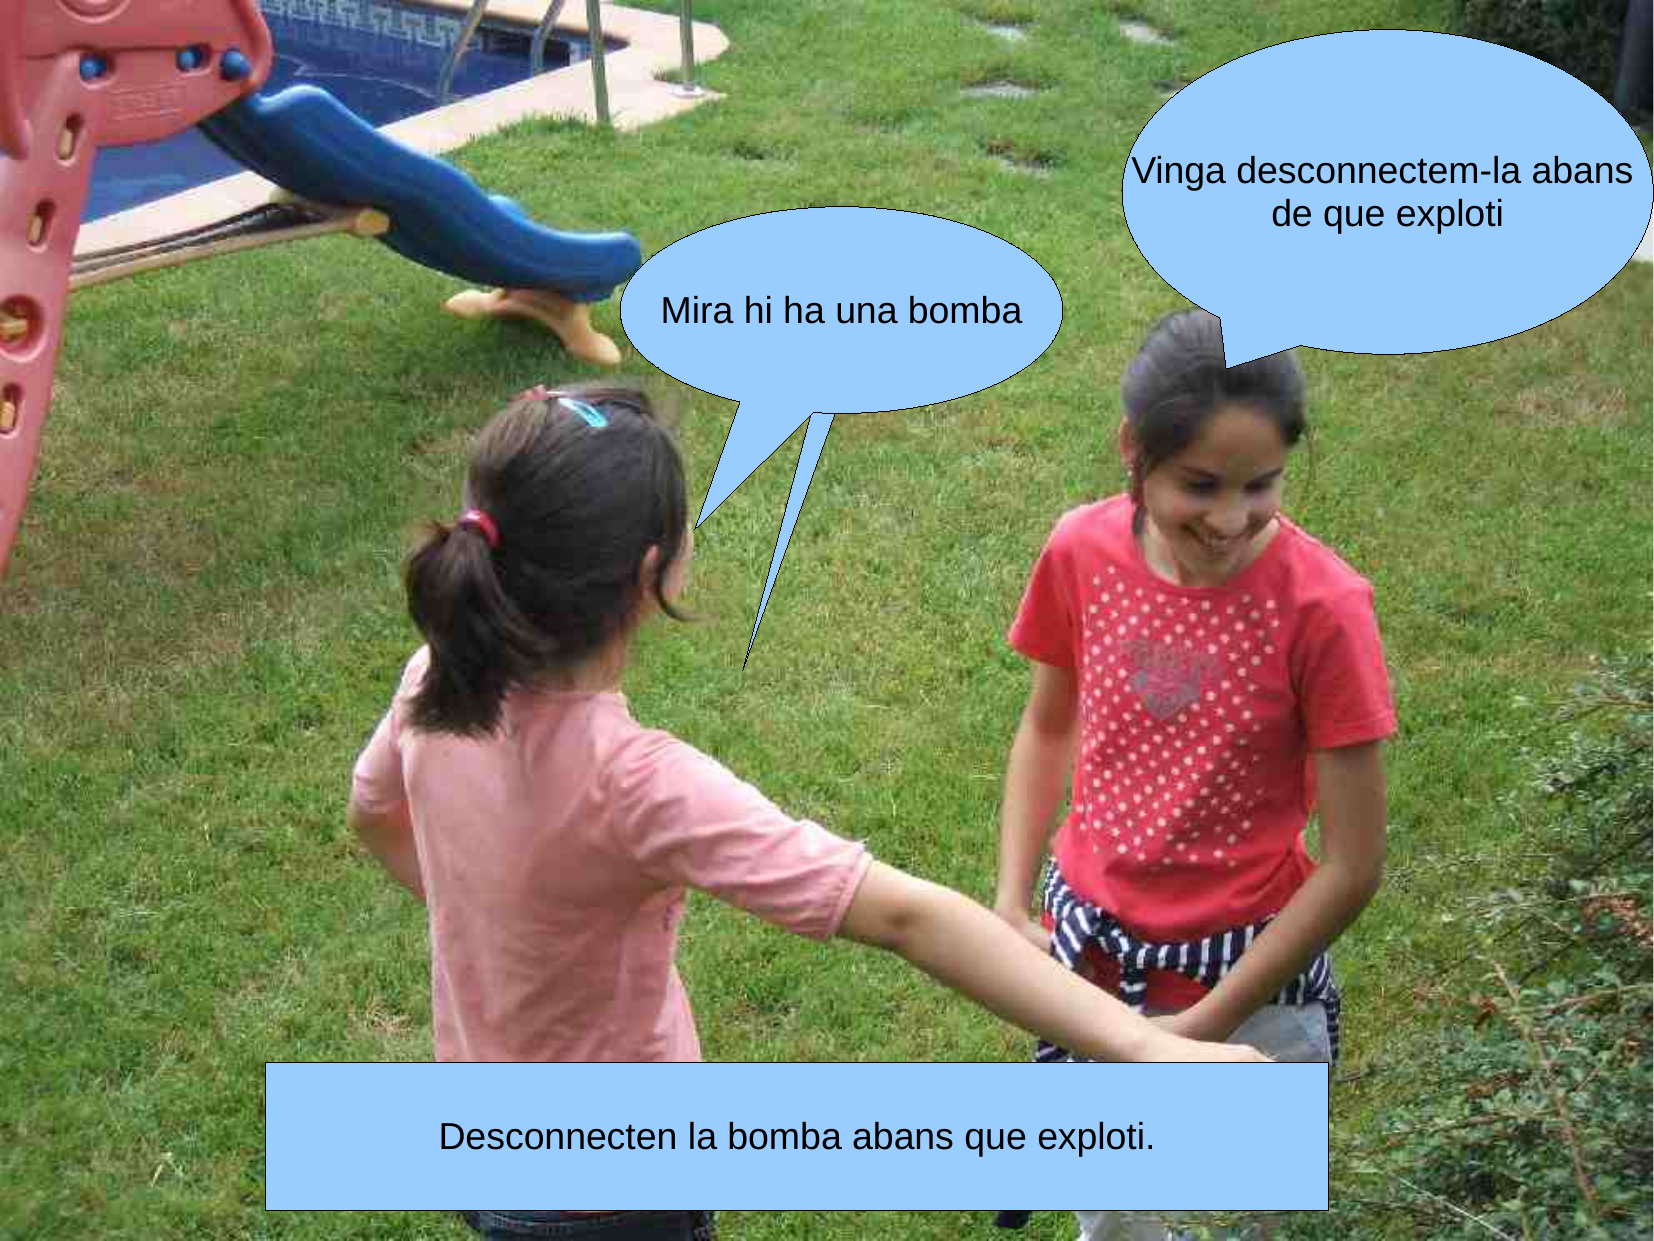

Vinga desconnectem-la abans
de que exploti
Mira hi ha una bomba
Desconnecten la bomba abans que exploti.